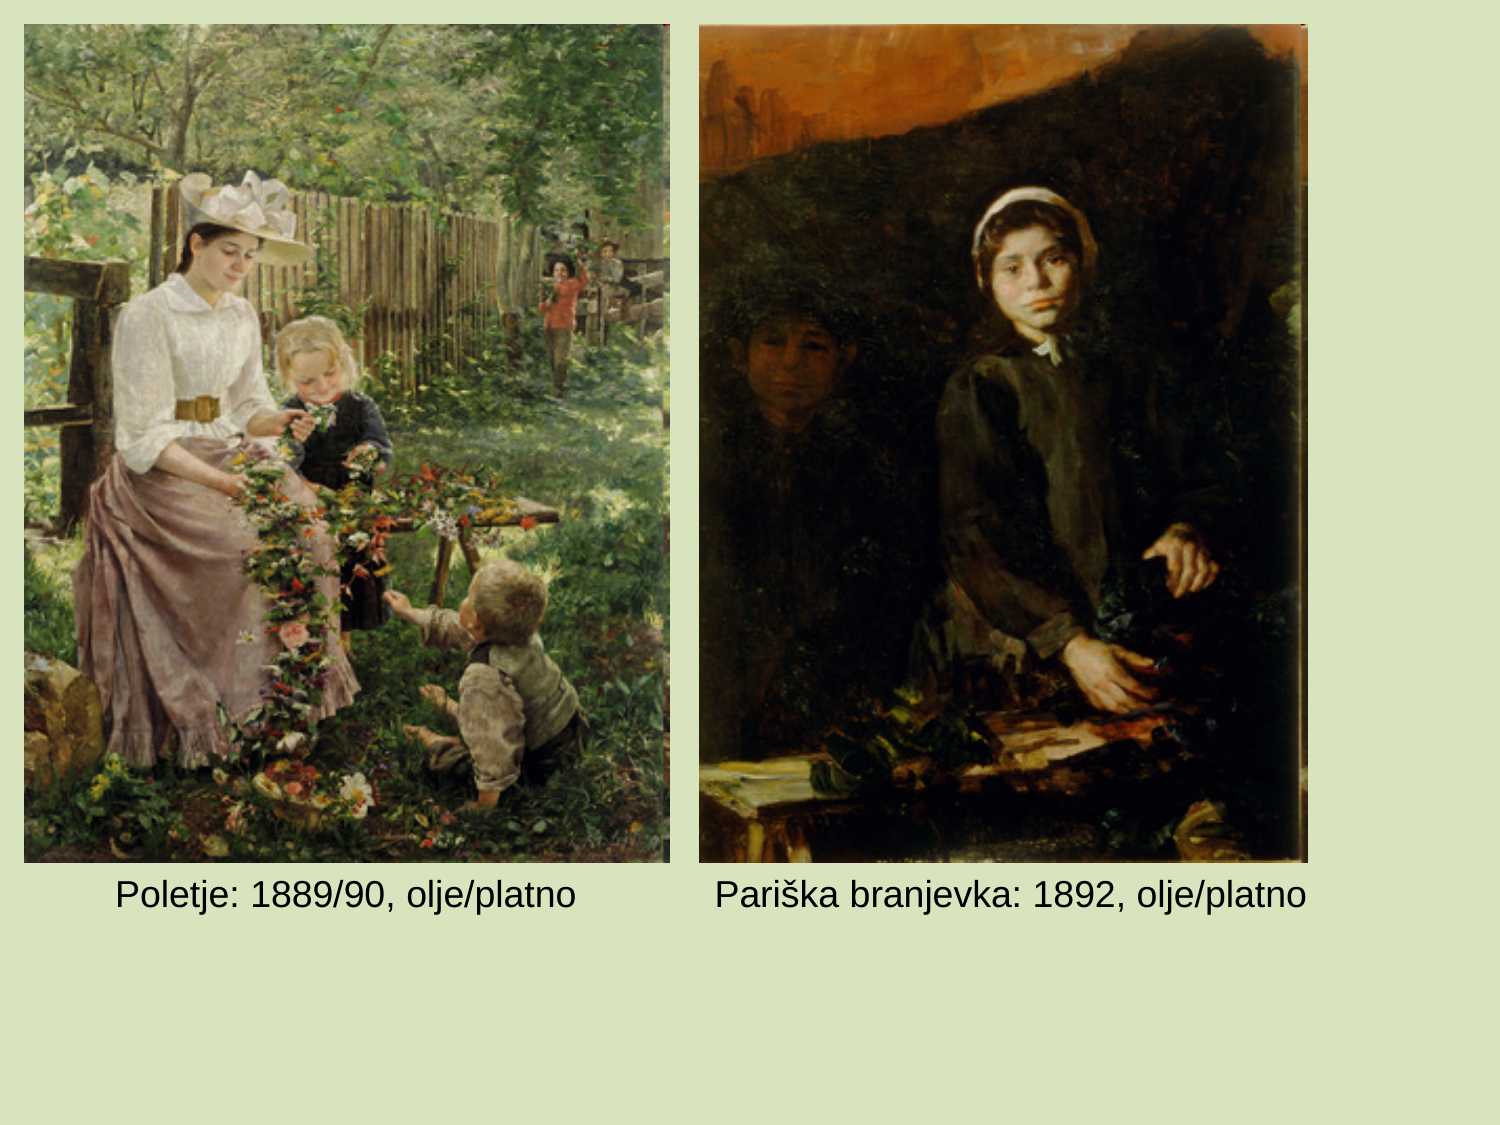

Poletje: 1889/90, olje/platno
Pariška branjevka: 1892, olje/platno